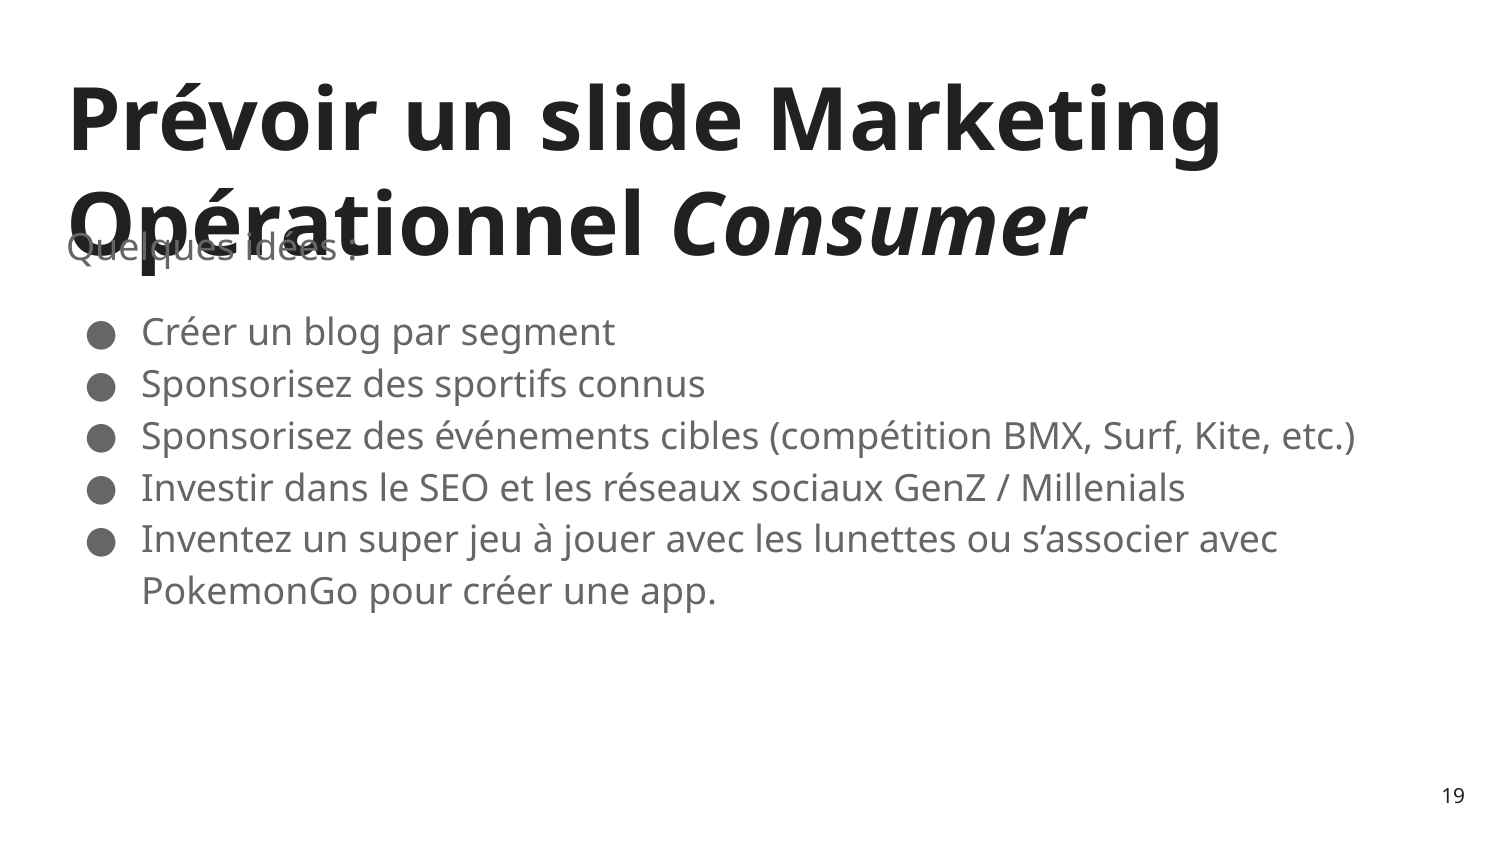

# Prévoir un slide Marketing Opérationnel Consumer
Quelques idées :
Créer un blog par segment
Sponsorisez des sportifs connus
Sponsorisez des événements cibles (compétition BMX, Surf, Kite, etc.)
Investir dans le SEO et les réseaux sociaux GenZ / Millenials
Inventez un super jeu à jouer avec les lunettes ou s’associer avec PokemonGo pour créer une app.